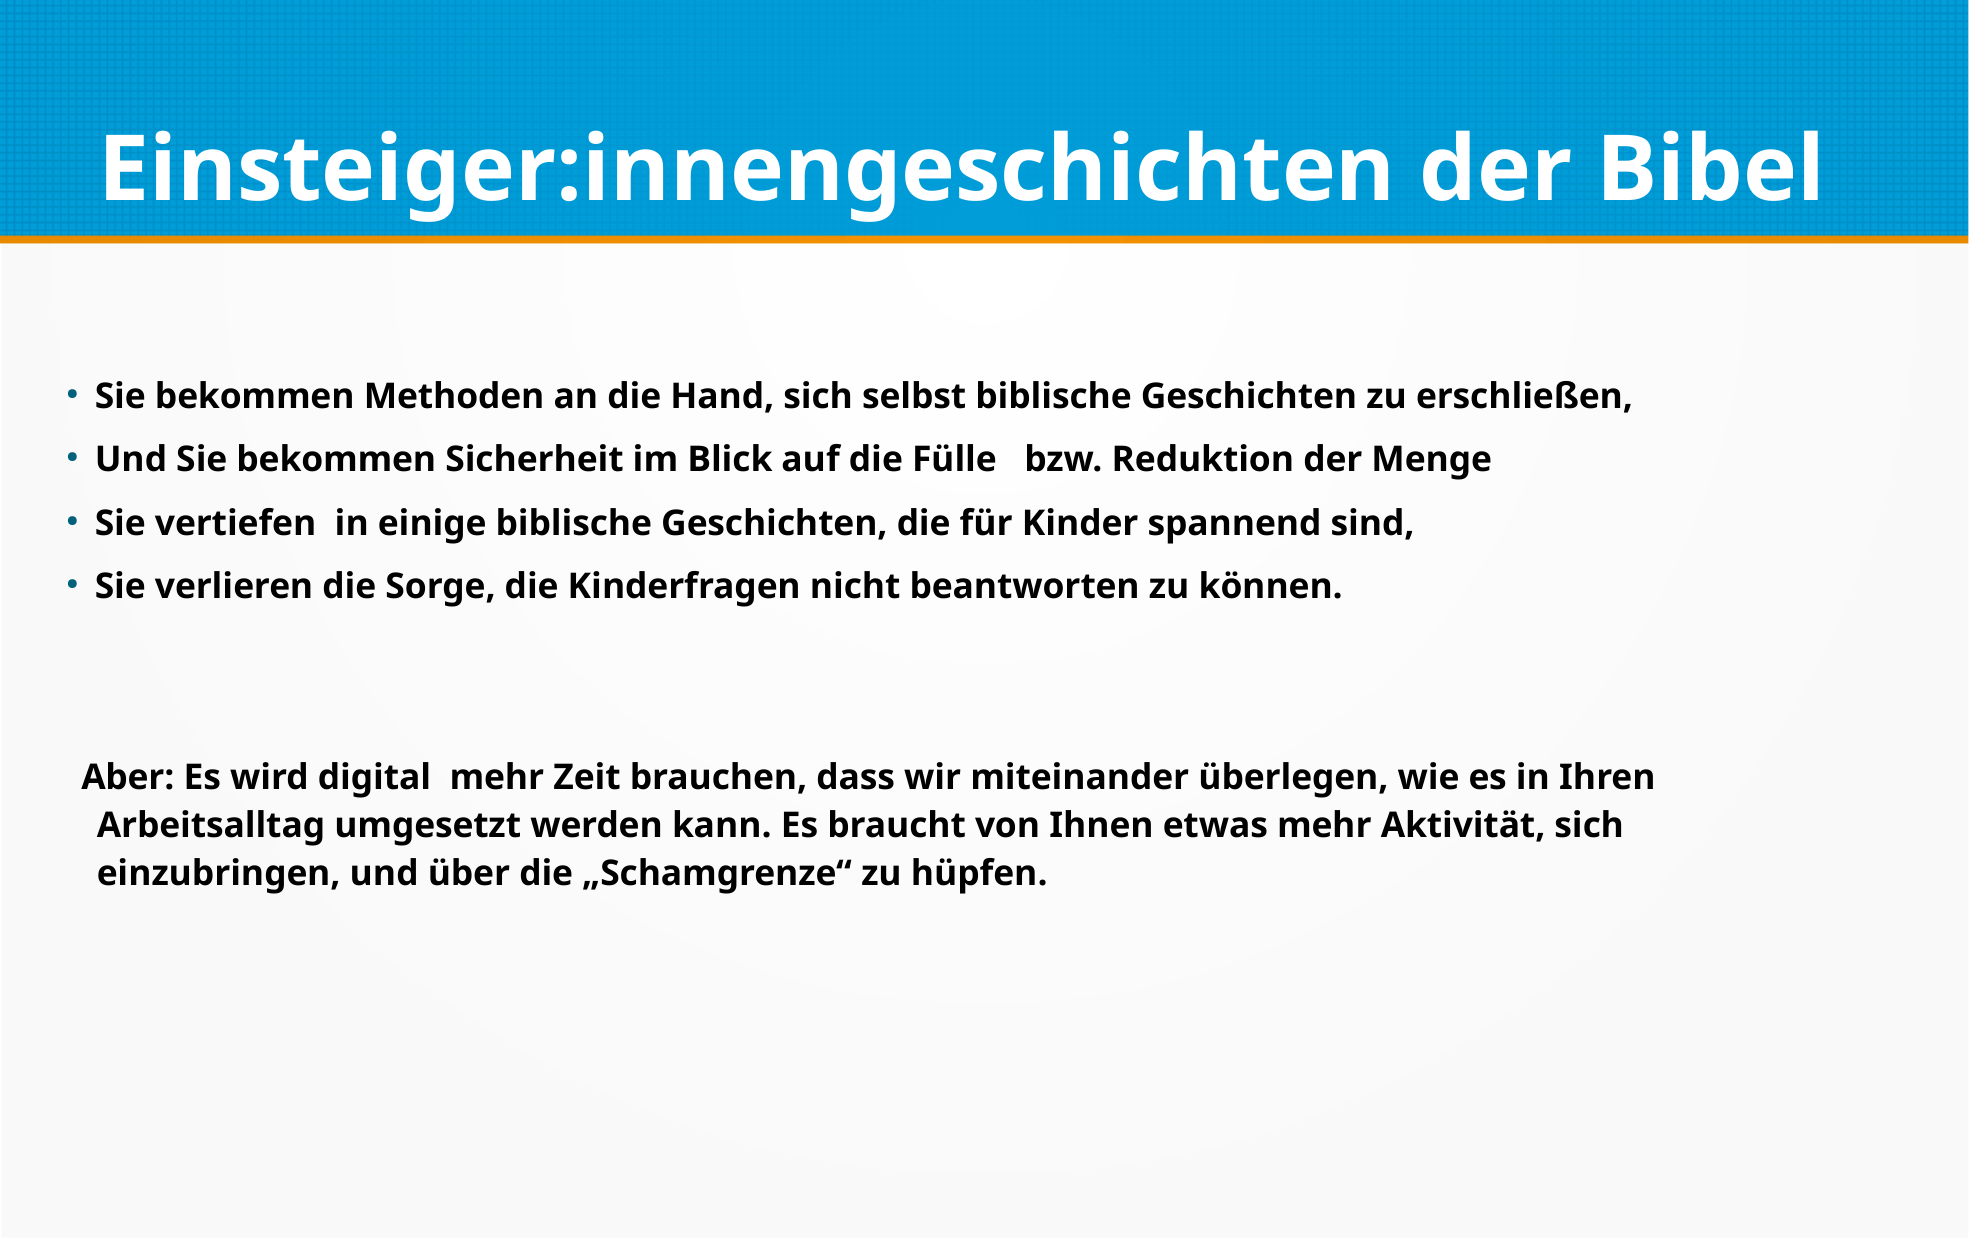

# Einsteiger:innengeschichten der Bibel
Sie bekommen Methoden an die Hand, sich selbst biblische Geschichten zu erschließen,
Und Sie bekommen Sicherheit im Blick auf die Fülle bzw. Reduktion der Menge
Sie vertiefen in einige biblische Geschichten, die für Kinder spannend sind,
Sie verlieren die Sorge, die Kinderfragen nicht beantworten zu können.
Aber: Es wird digital mehr Zeit brauchen, dass wir miteinander überlegen, wie es in Ihren Arbeitsalltag umgesetzt werden kann. Es braucht von Ihnen etwas mehr Aktivität, sich einzubringen, und über die „Schamgrenze“ zu hüpfen.